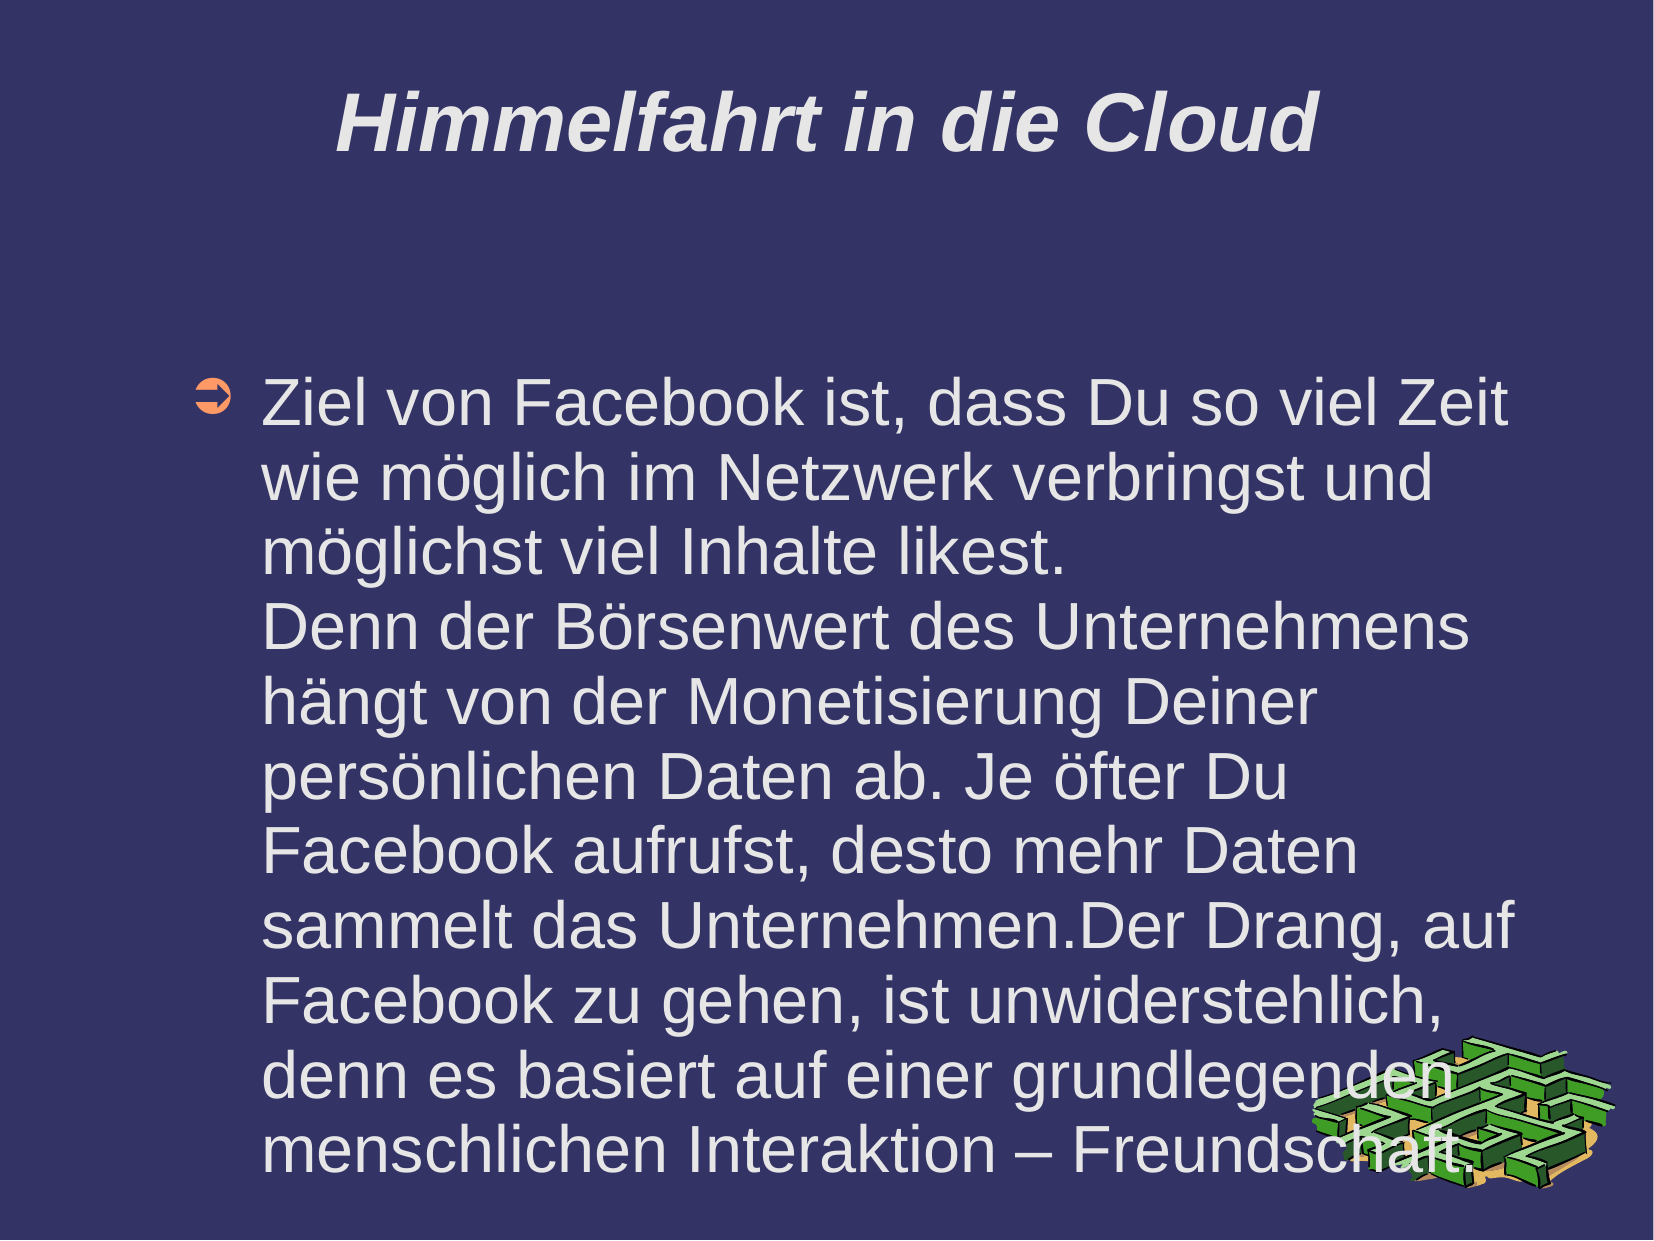

# Himmelfahrt in die Cloud
Ziel von Facebook ist, dass Du so viel Zeit wie möglich im Netzwerk verbringst und möglichst viel Inhalte likest.
Denn der Börsenwert des Unternehmens hängt von der Monetisierung Deiner persönlichen Daten ab. Je öfter Du Facebook aufrufst, desto mehr Daten sammelt das Unternehmen.Der Drang, auf Facebook zu gehen, ist unwiderstehlich, denn es basiert auf einer grundlegenden menschlichen Interaktion – Freundschaft.